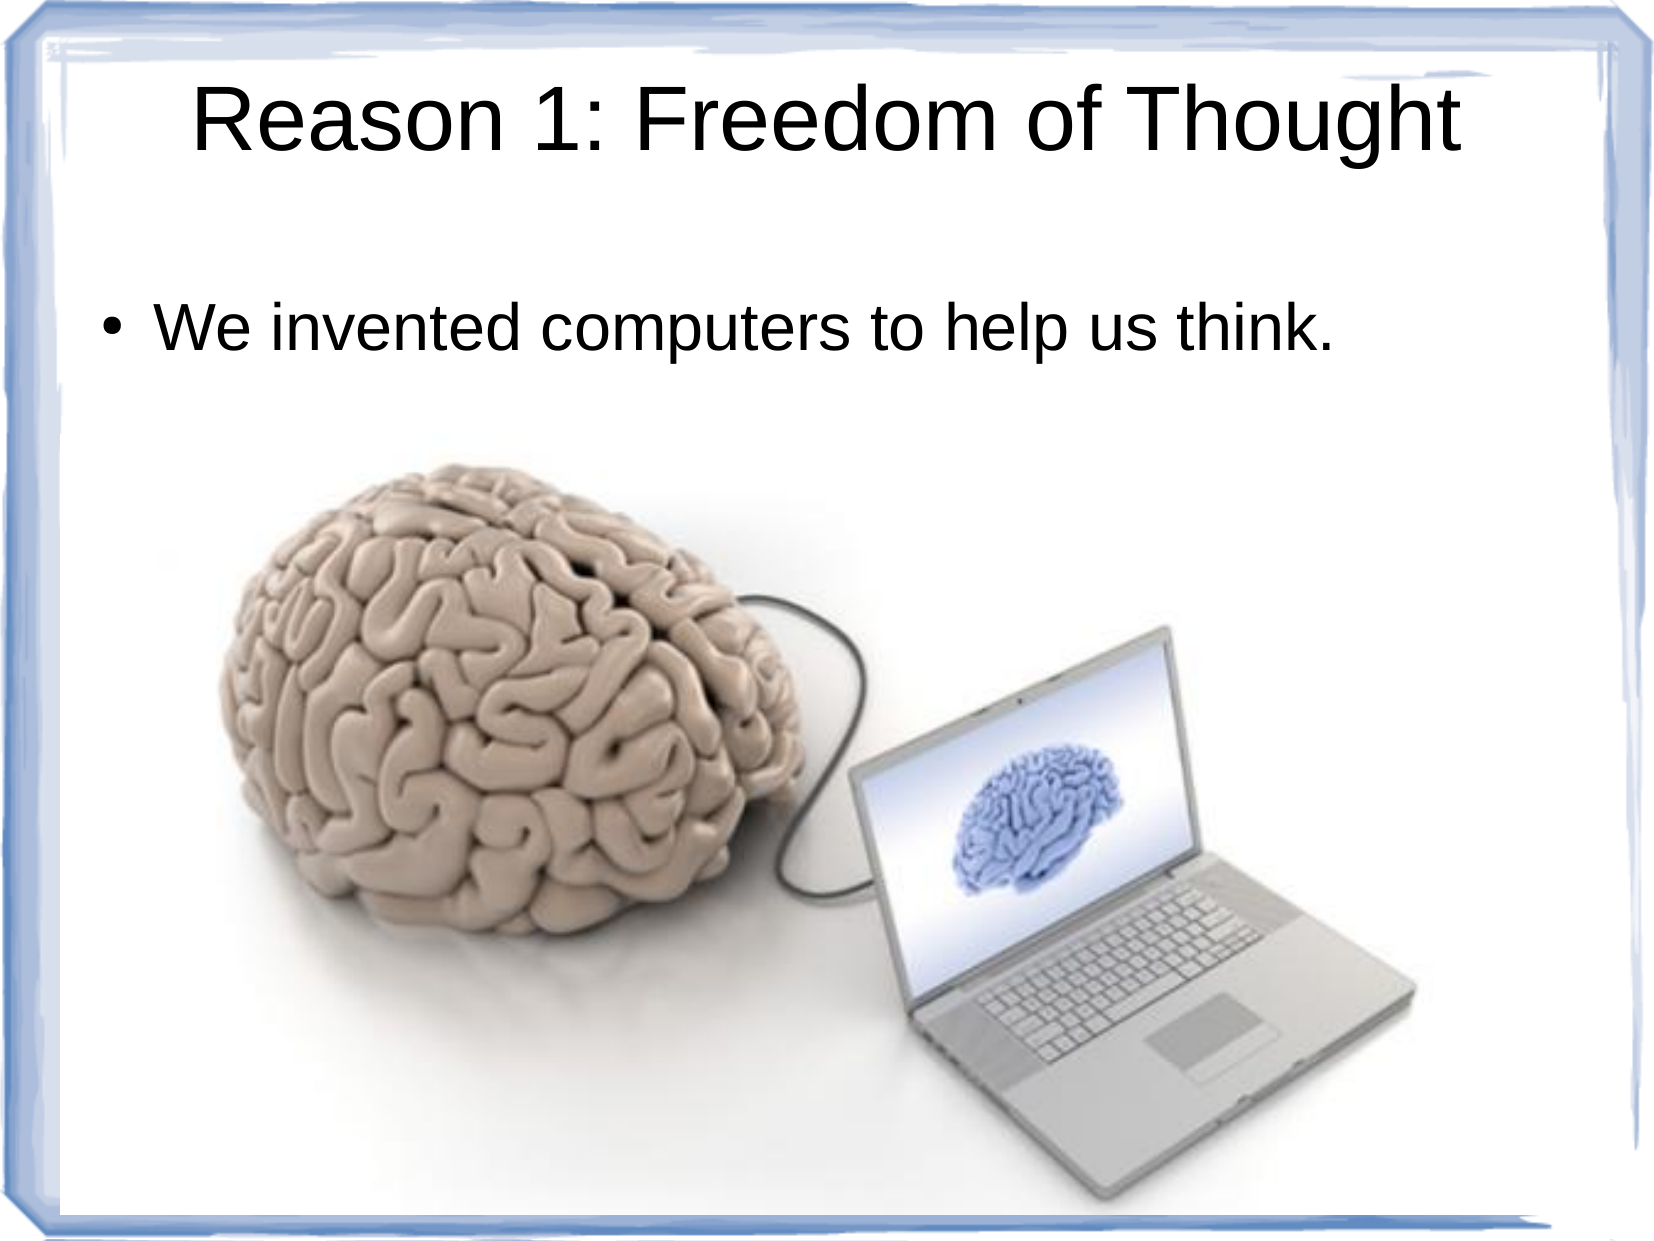

# Reason 1: Freedom of Thought
We invented computers to help us think.